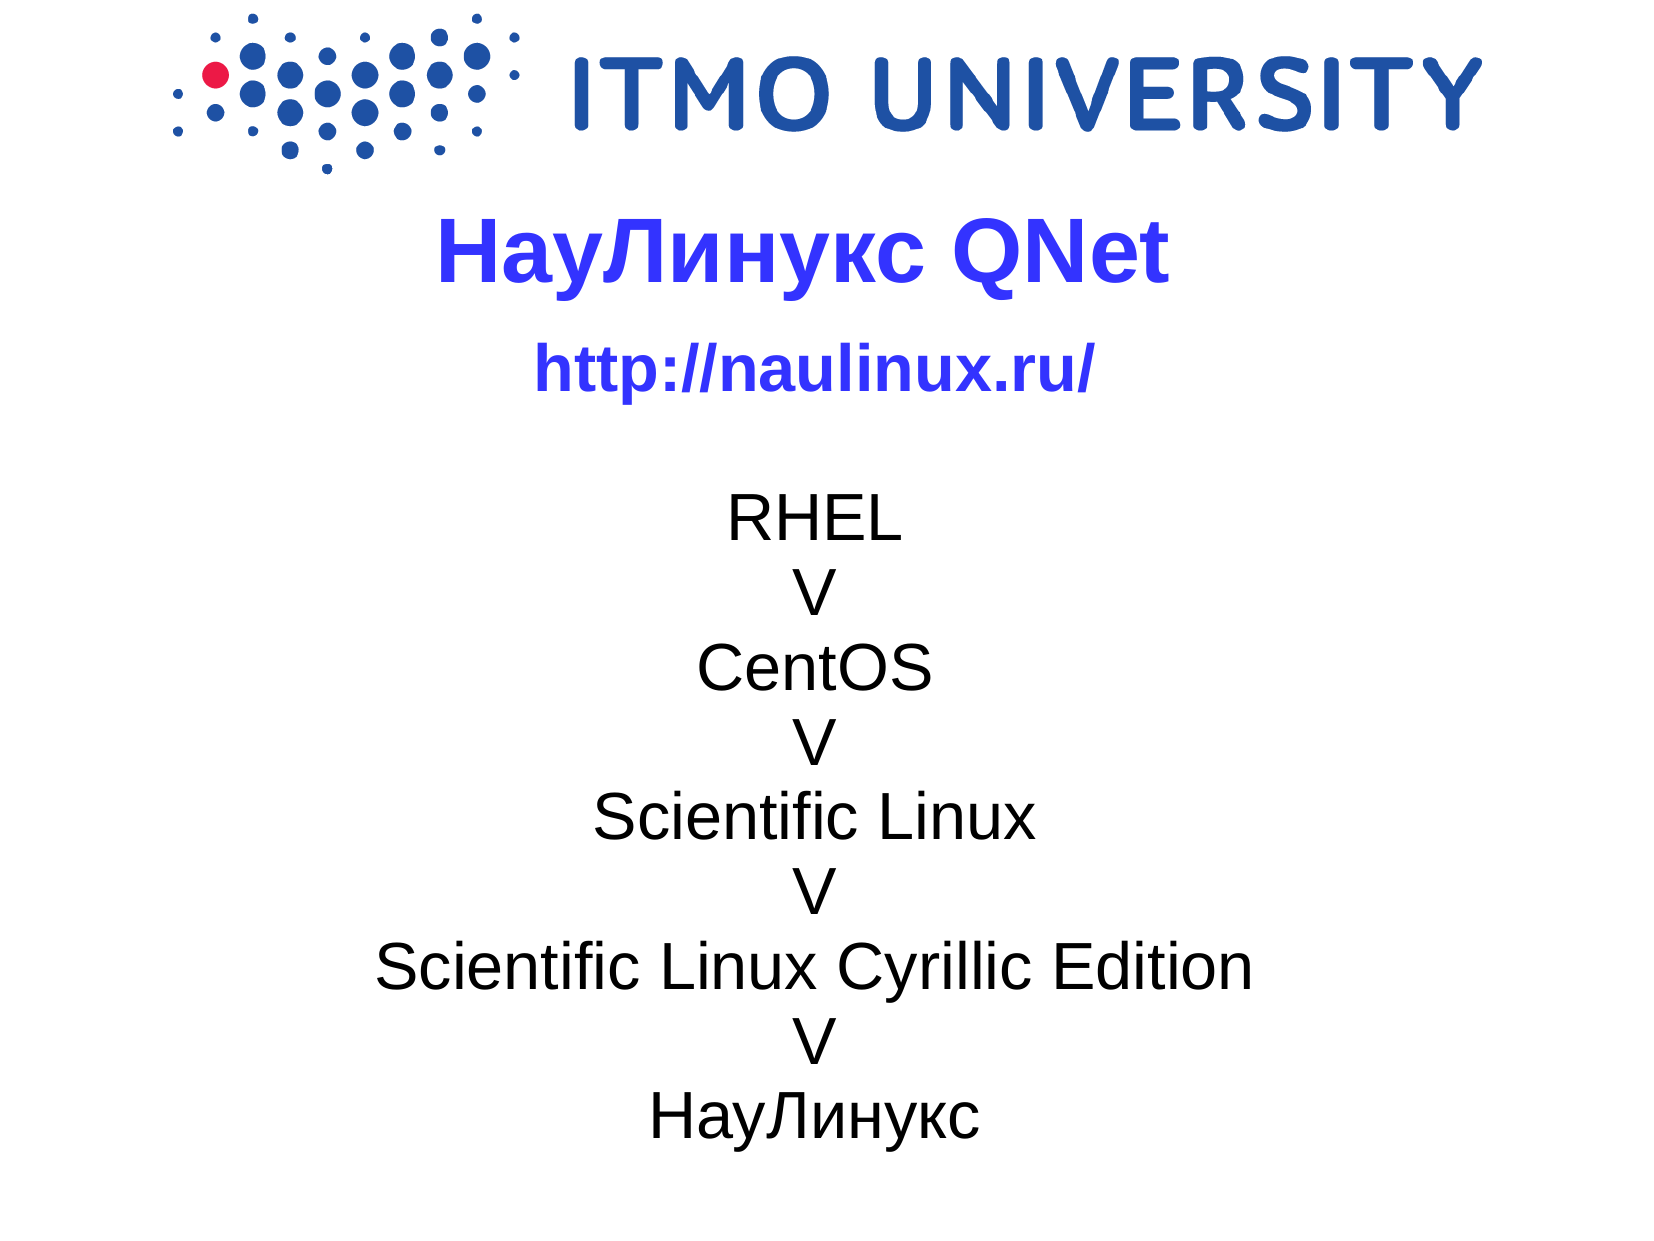

# НауЛинукс QNet
http://naulinux.ru/
RHEL
V
CentOS
V
Scientific Linux
V
Scientific Linux Cyrillic Edition
V
НауЛинукс